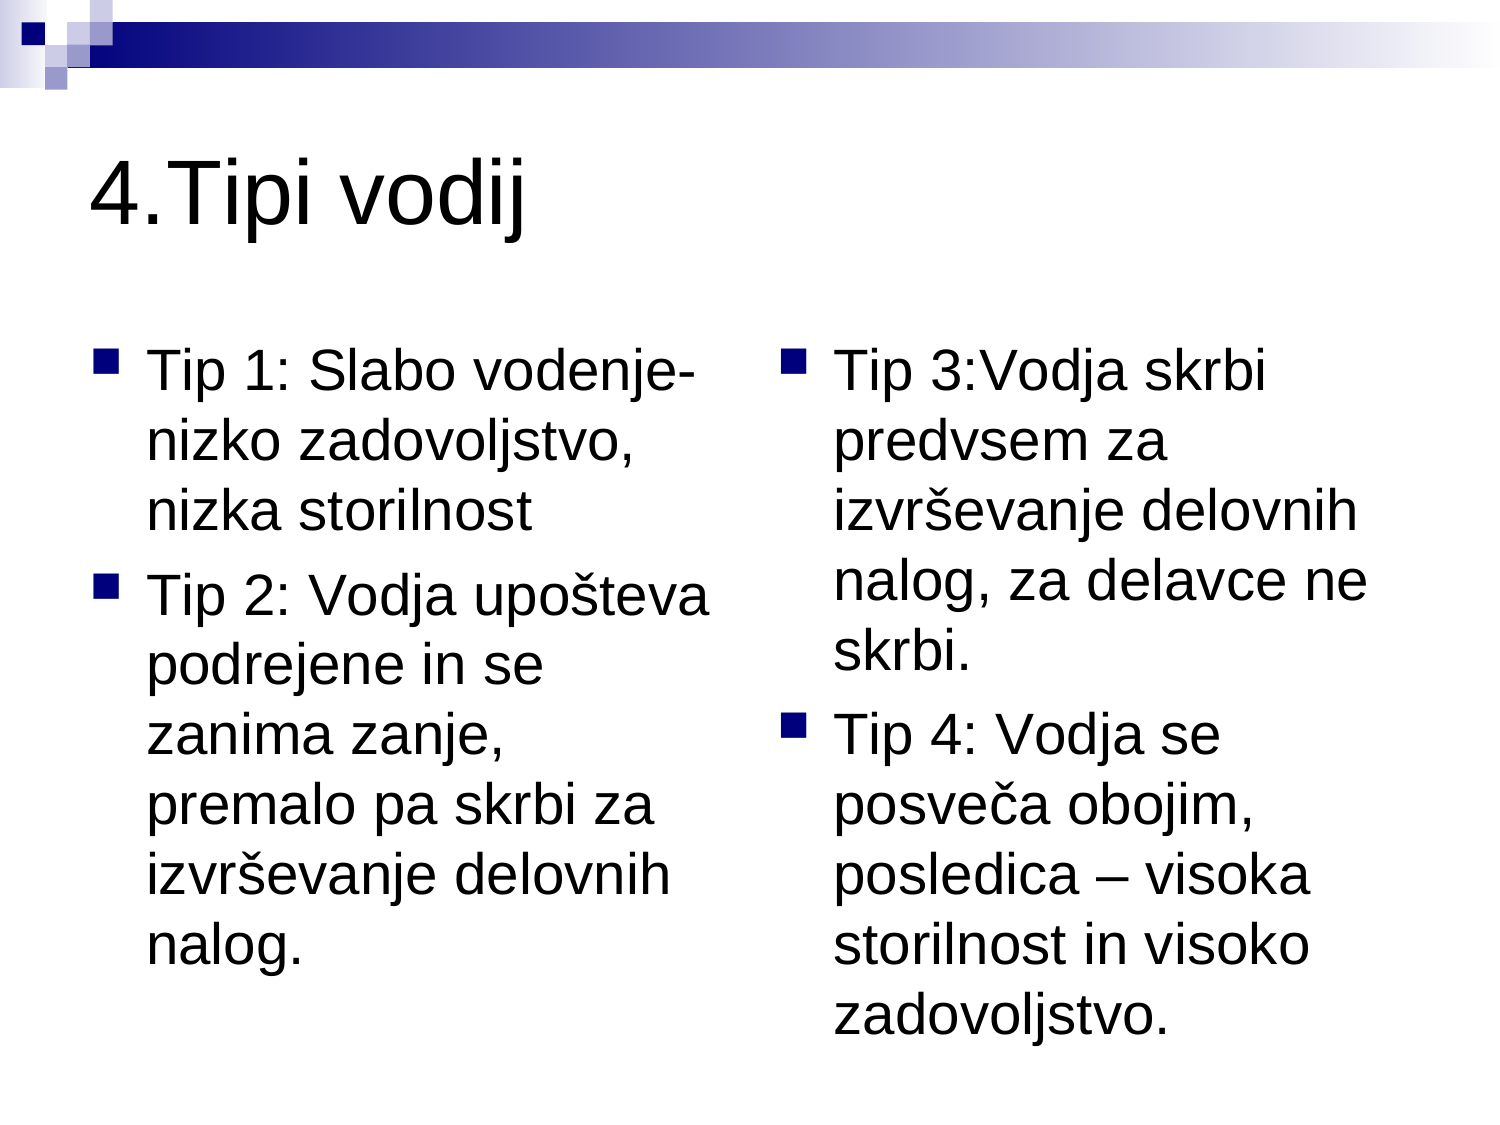

# 4.Tipi vodij
Tip 1: Slabo vodenje- nizko zadovoljstvo, nizka storilnost
Tip 2: Vodja upošteva podrejene in se zanima zanje, premalo pa skrbi za izvrševanje delovnih nalog.
Tip 3:Vodja skrbi predvsem za izvrševanje delovnih nalog, za delavce ne skrbi.
Tip 4: Vodja se posveča obojim, posledica – visoka storilnost in visoko zadovoljstvo.